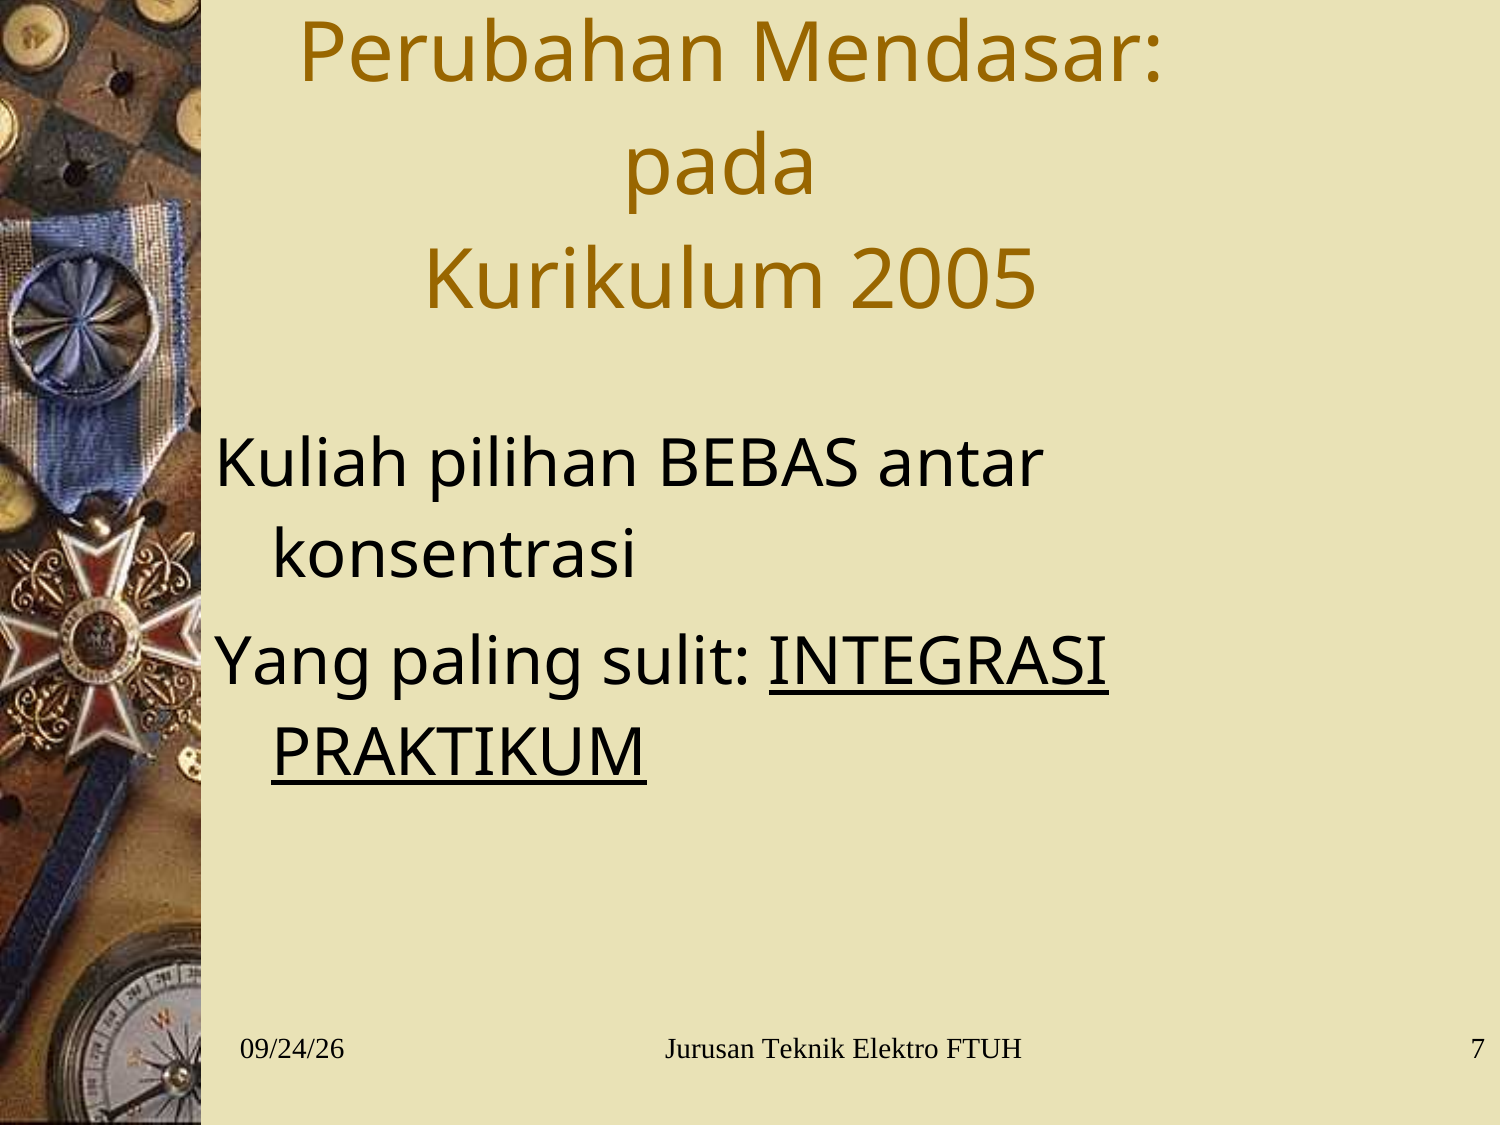

# Perubahan Mendasar: pada Kurikulum 2005
Kuliah pilihan BEBAS antar konsentrasi
Yang paling sulit: INTEGRASI PRAKTIKUM
Jurusan Teknik Elektro FTUH
7